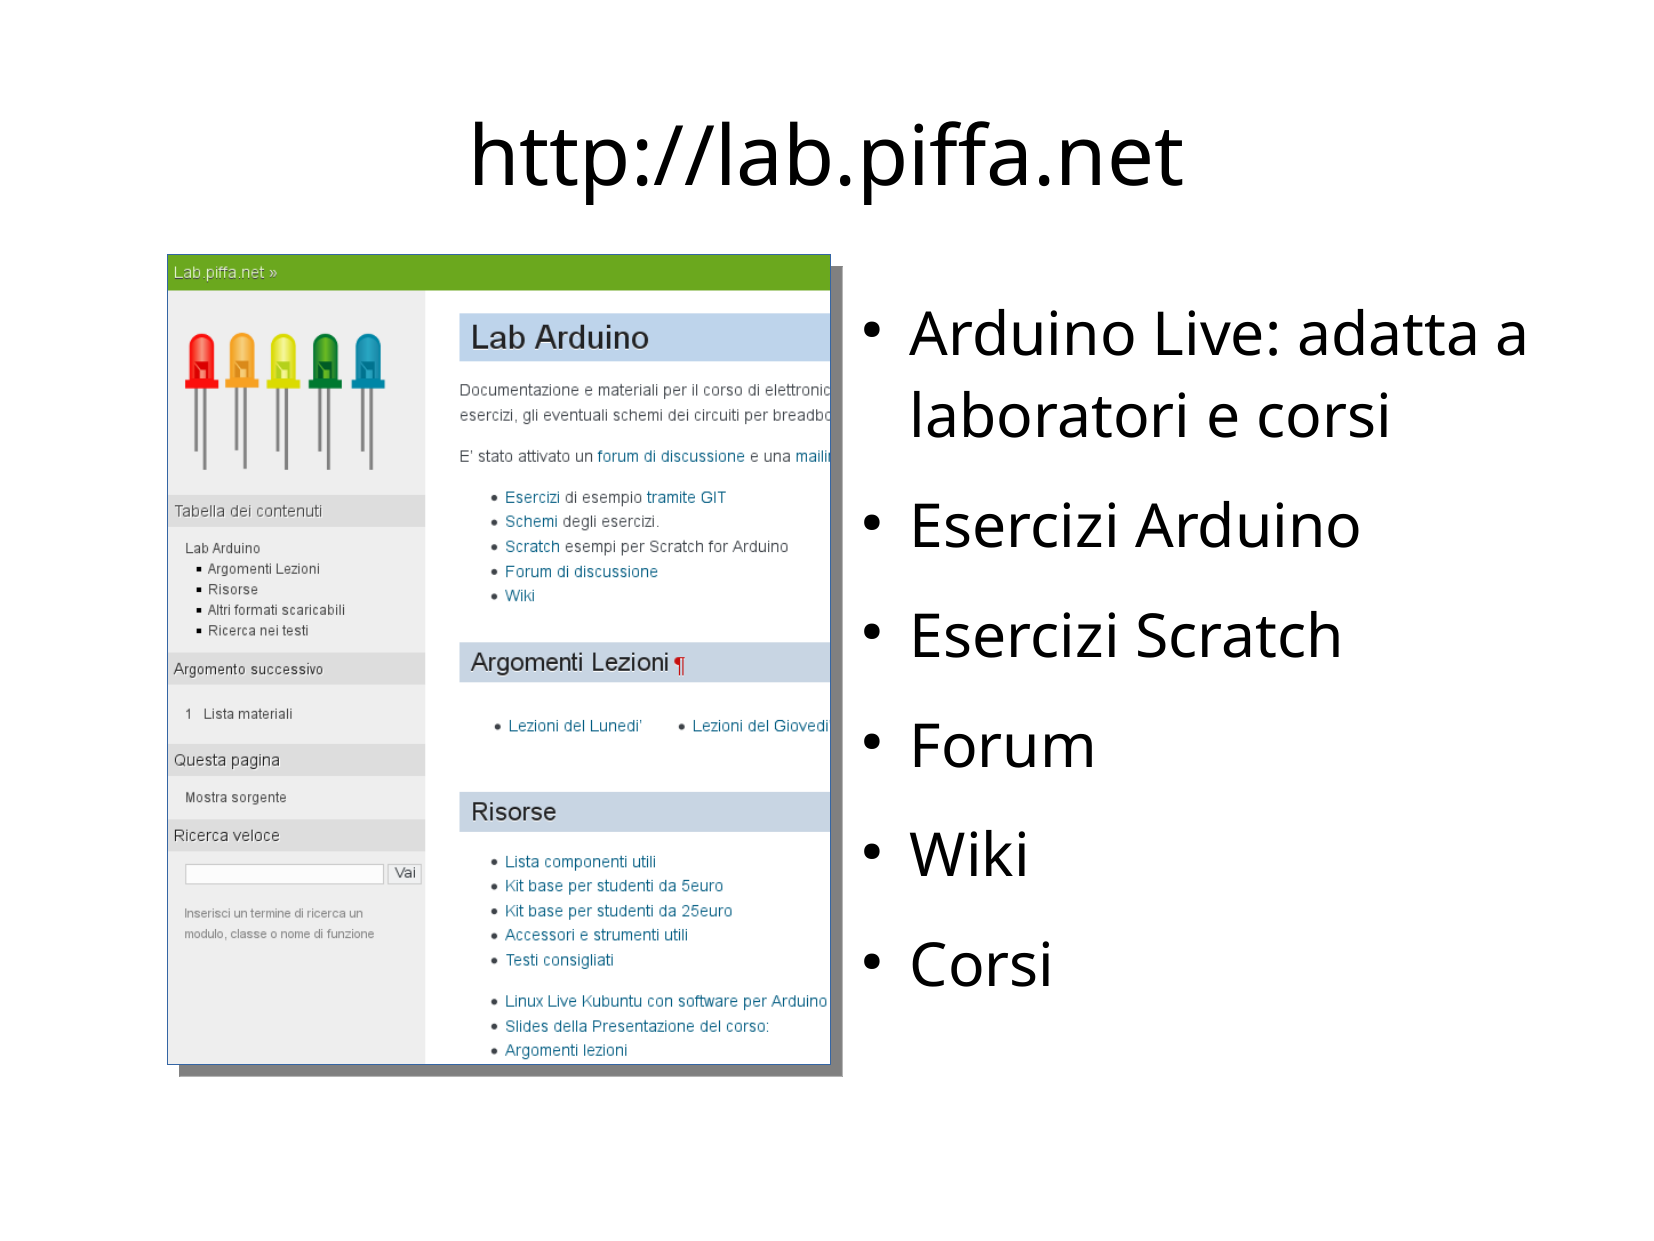

# http://lab.piffa.net
Arduino Live: adatta a laboratori e corsi
Esercizi Arduino
Esercizi Scratch
Forum
Wiki
Corsi